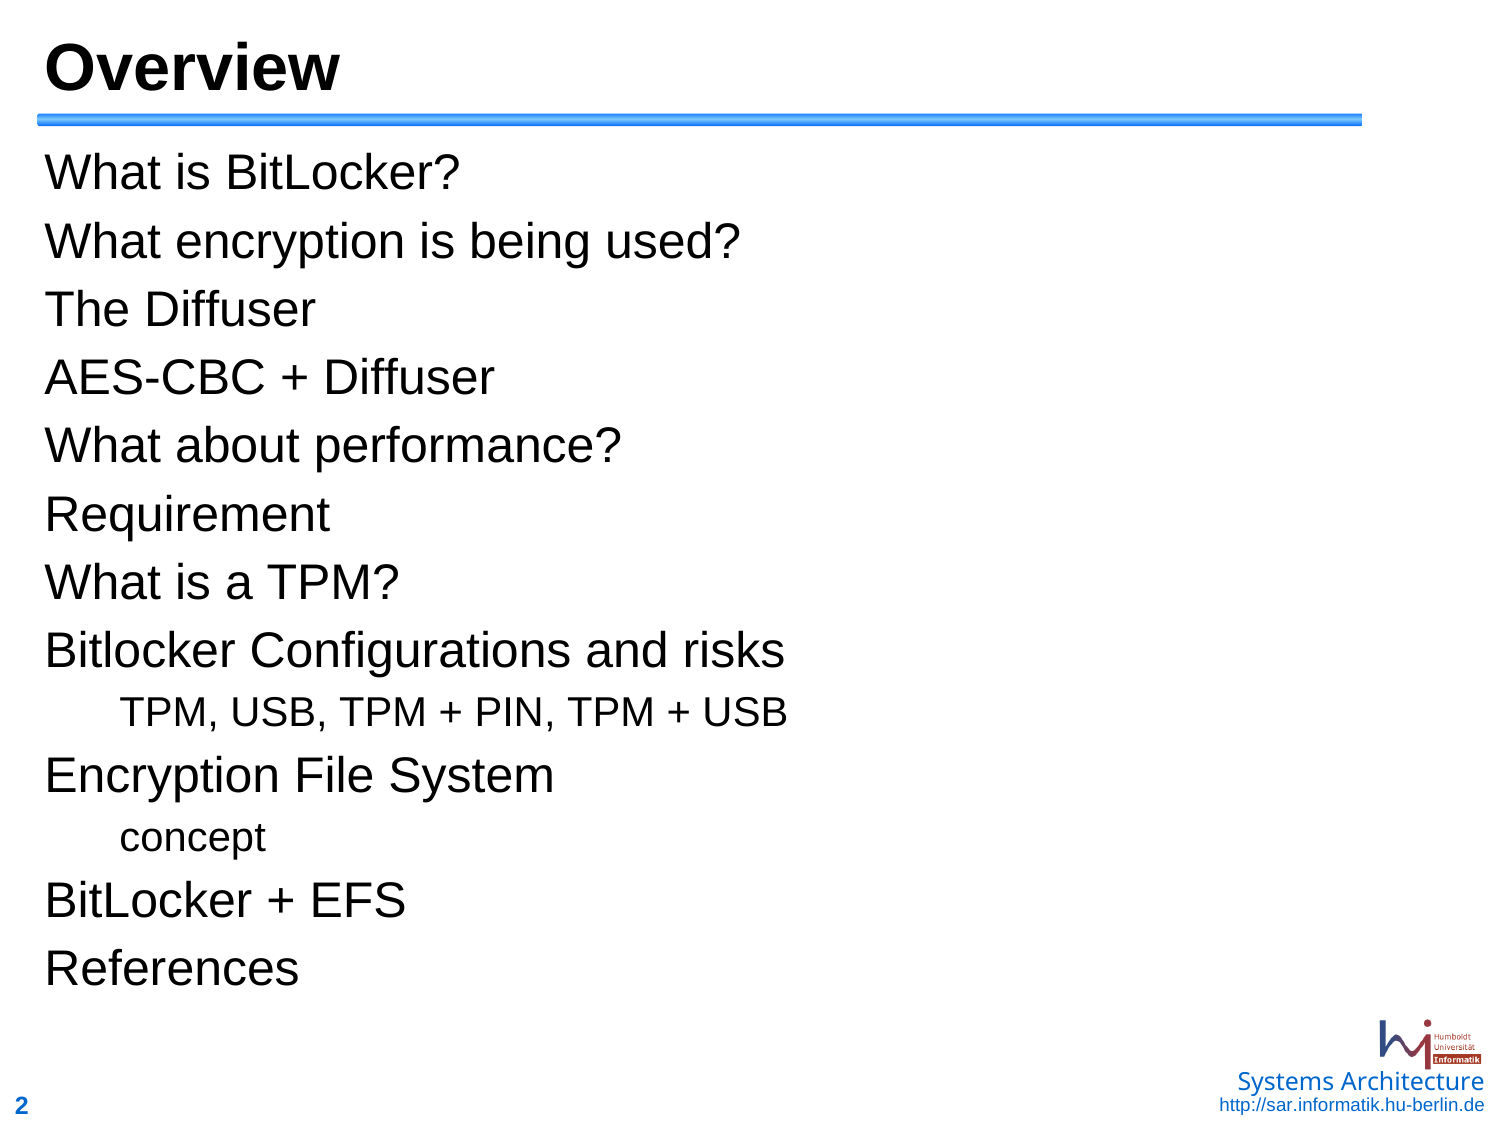

# Overview
What is BitLocker?
What encryption is being used?
The Diffuser
AES-CBC + Diffuser
What about performance?
Requirement
What is a TPM?
Bitlocker Configurations and risks
TPM, USB, TPM + PIN, TPM + USB
Encryption File System
concept
BitLocker + EFS
References